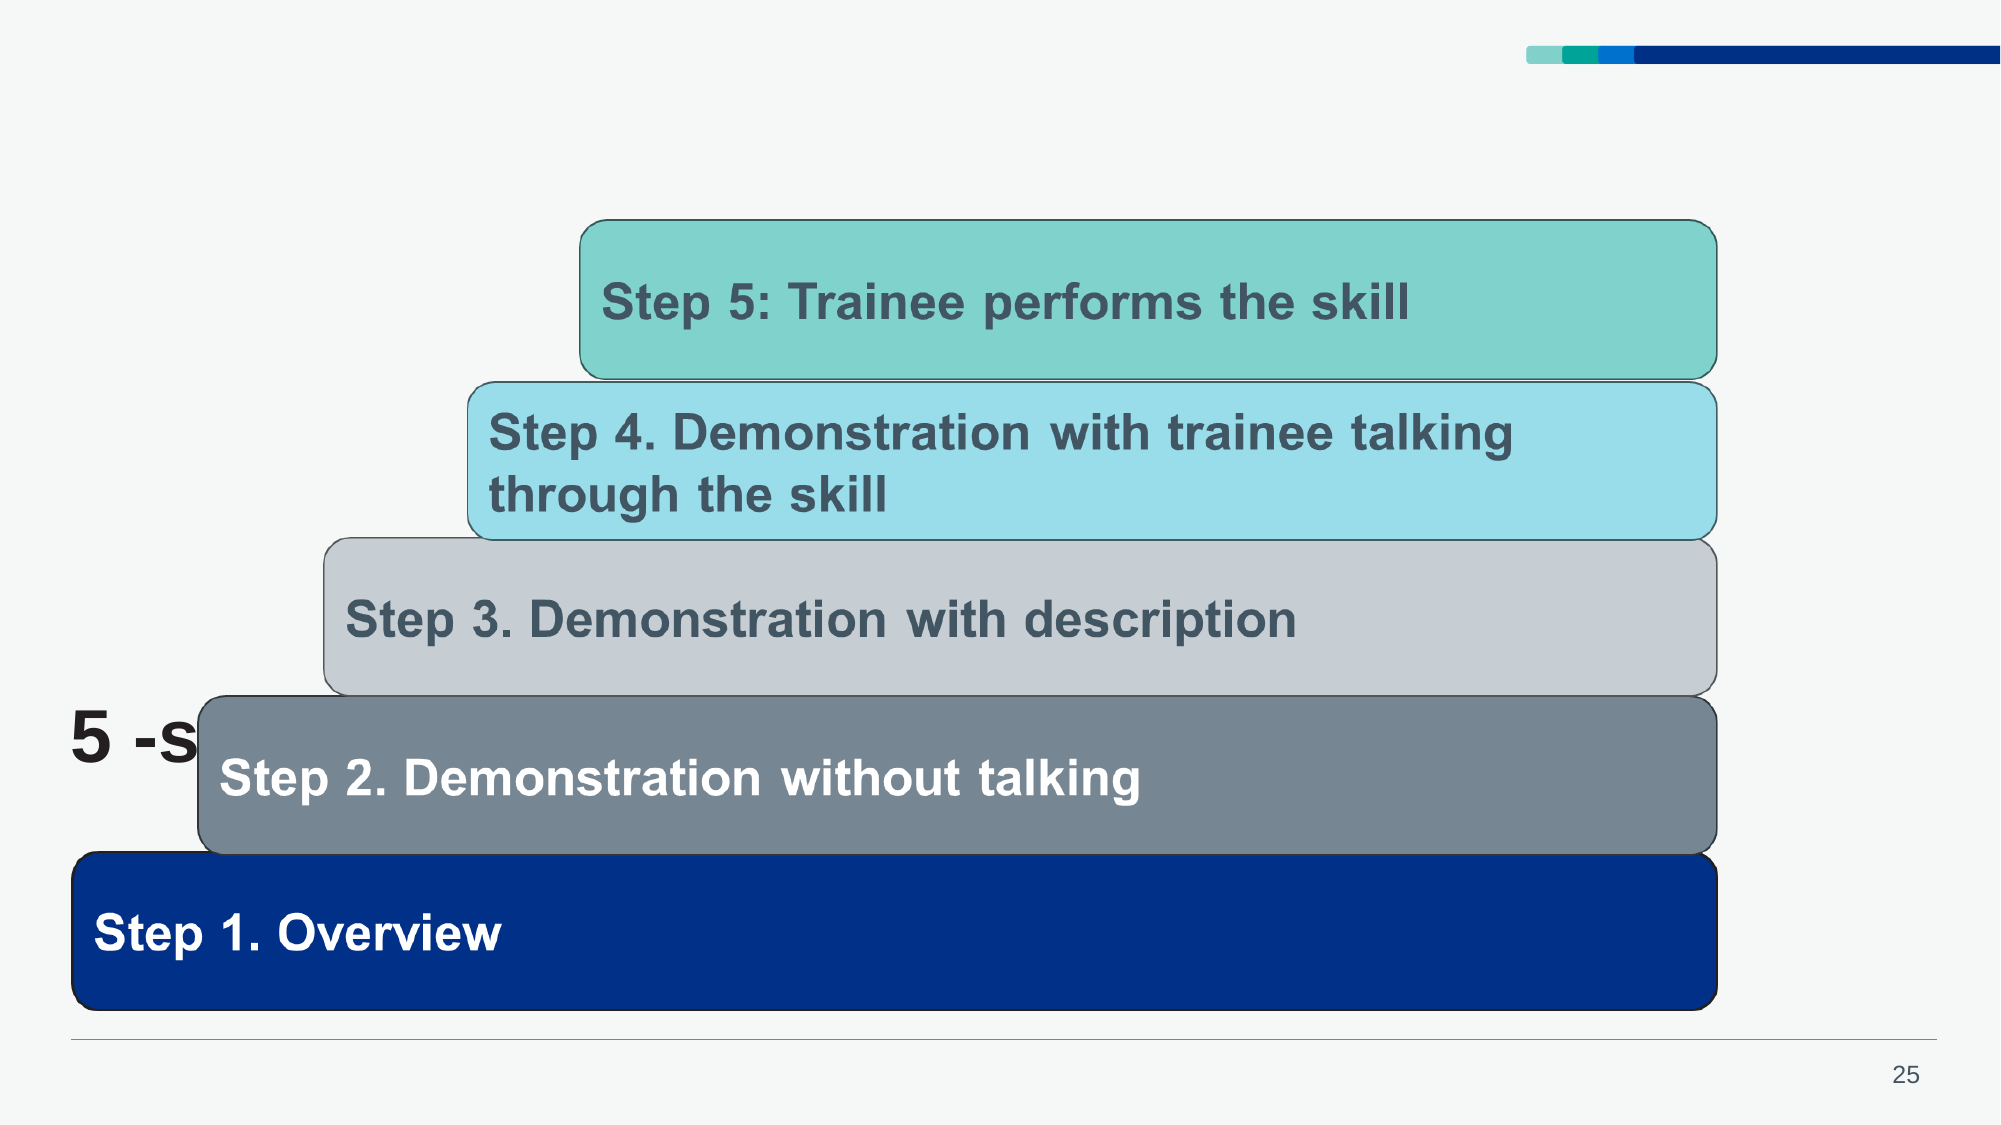

# 5 -step model for teaching clinical skills